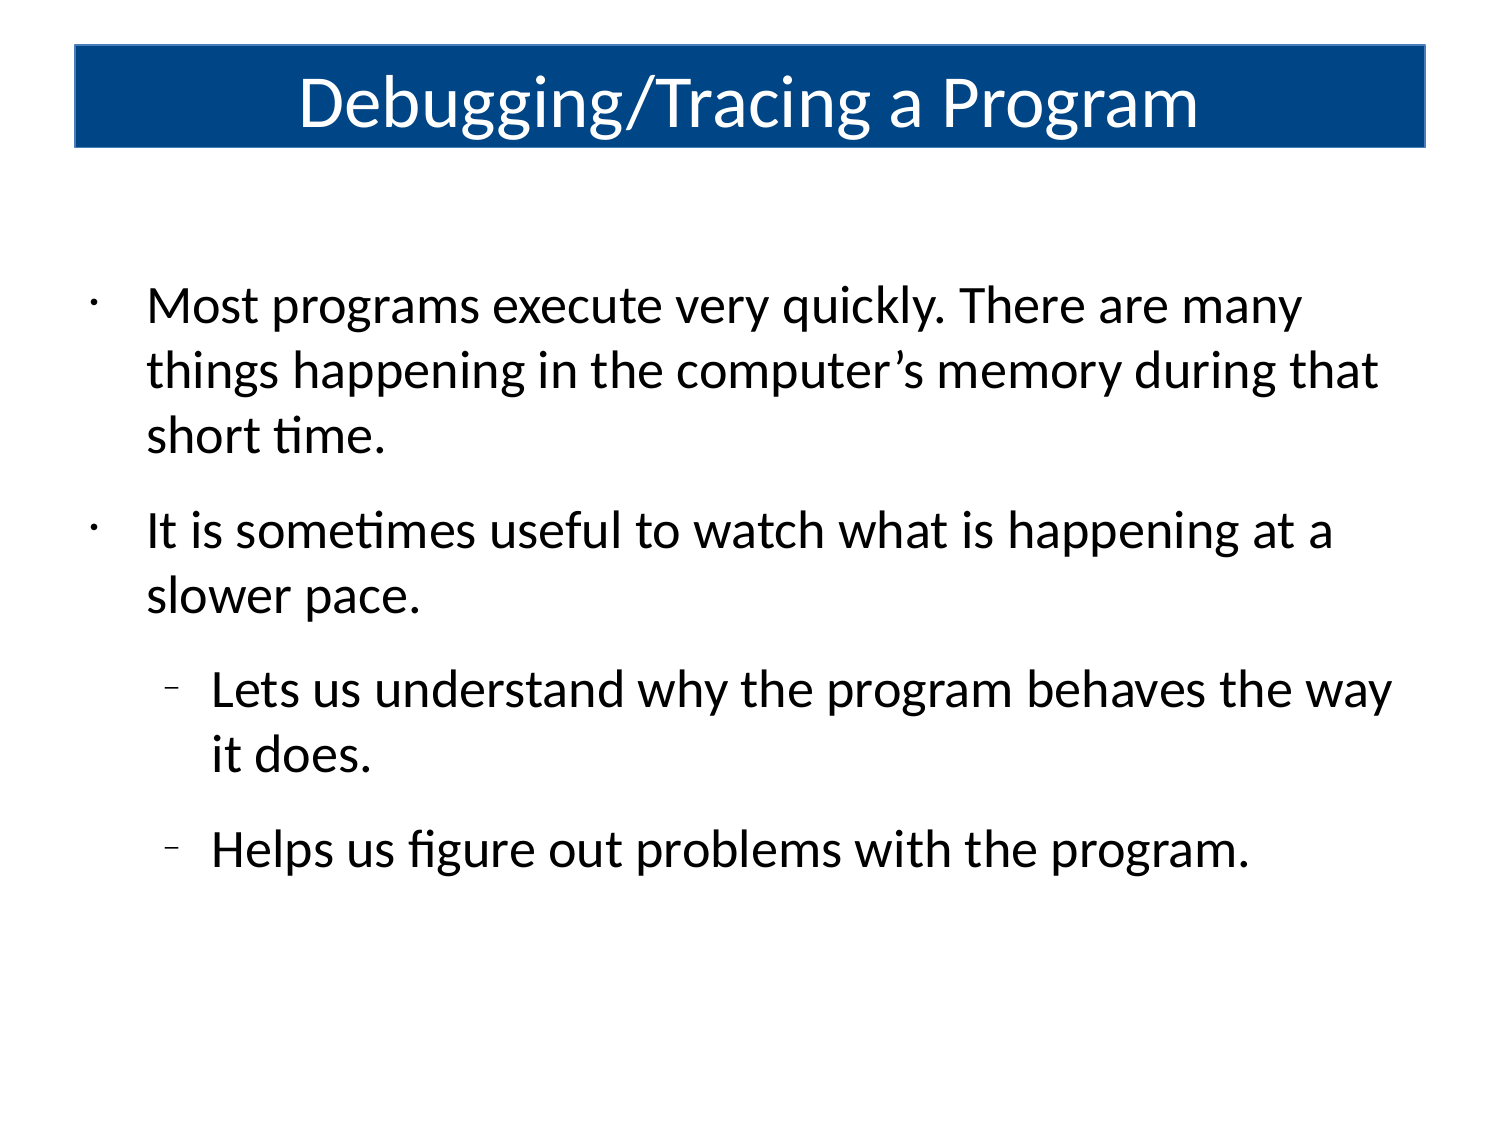

Debugging/Tracing a Program
# Most programs execute very quickly. There are many things happening in the computer’s memory during that short time.
It is sometimes useful to watch what is happening at a slower pace.
Lets us understand why the program behaves the way it does.
Helps us figure out problems with the program.